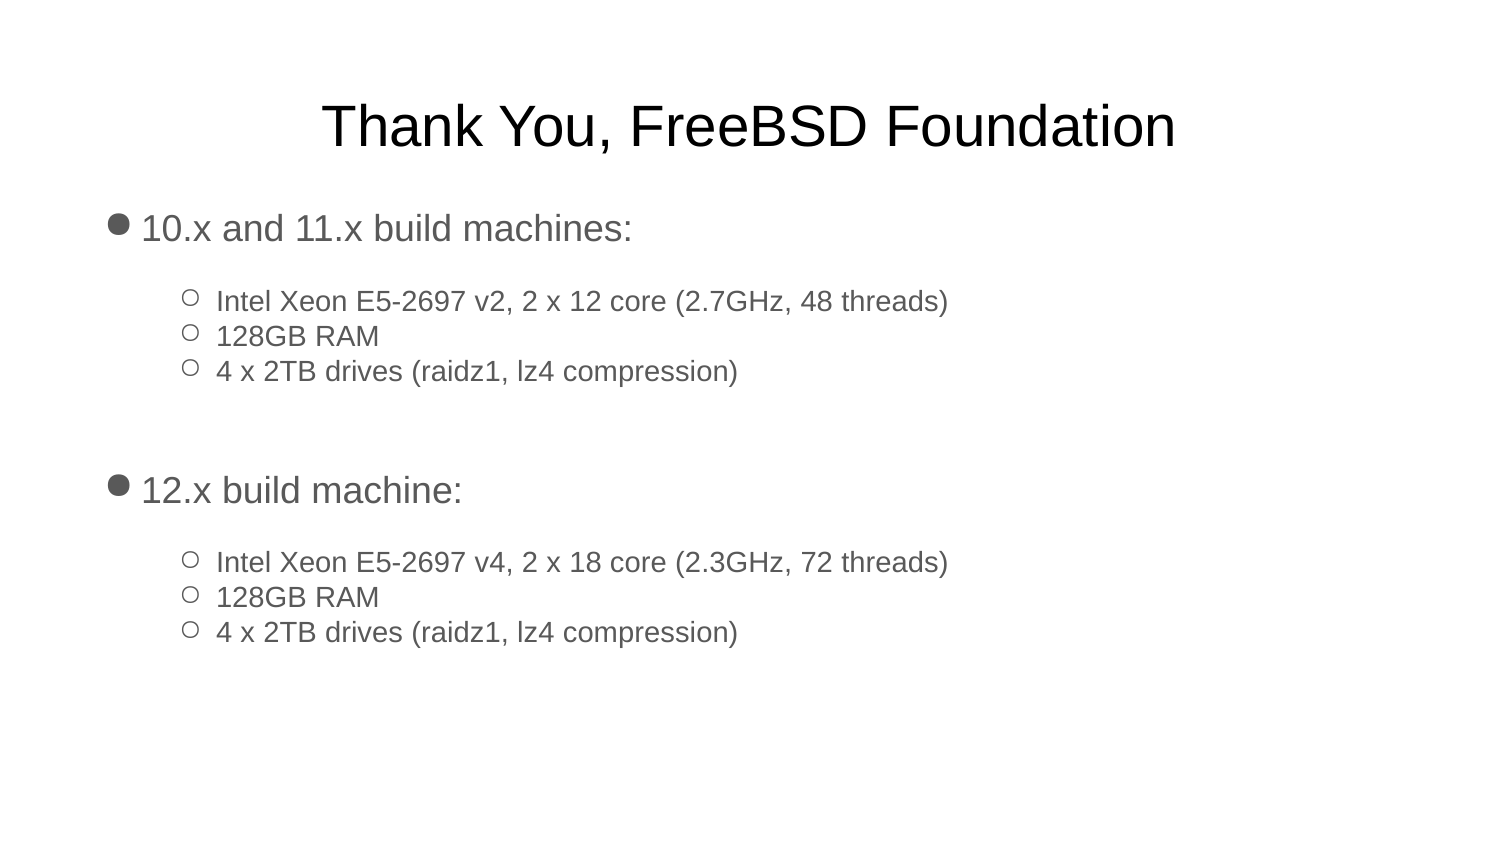

# Thank You, FreeBSD Foundation
10.x and 11.x build machines:
Intel Xeon E5-2697 v2, 2 x 12 core (2.7GHz, 48 threads)
128GB RAM
4 x 2TB drives (raidz1, lz4 compression)
12.x build machine:
Intel Xeon E5-2697 v4, 2 x 18 core (2.3GHz, 72 threads)
128GB RAM
4 x 2TB drives (raidz1, lz4 compression)